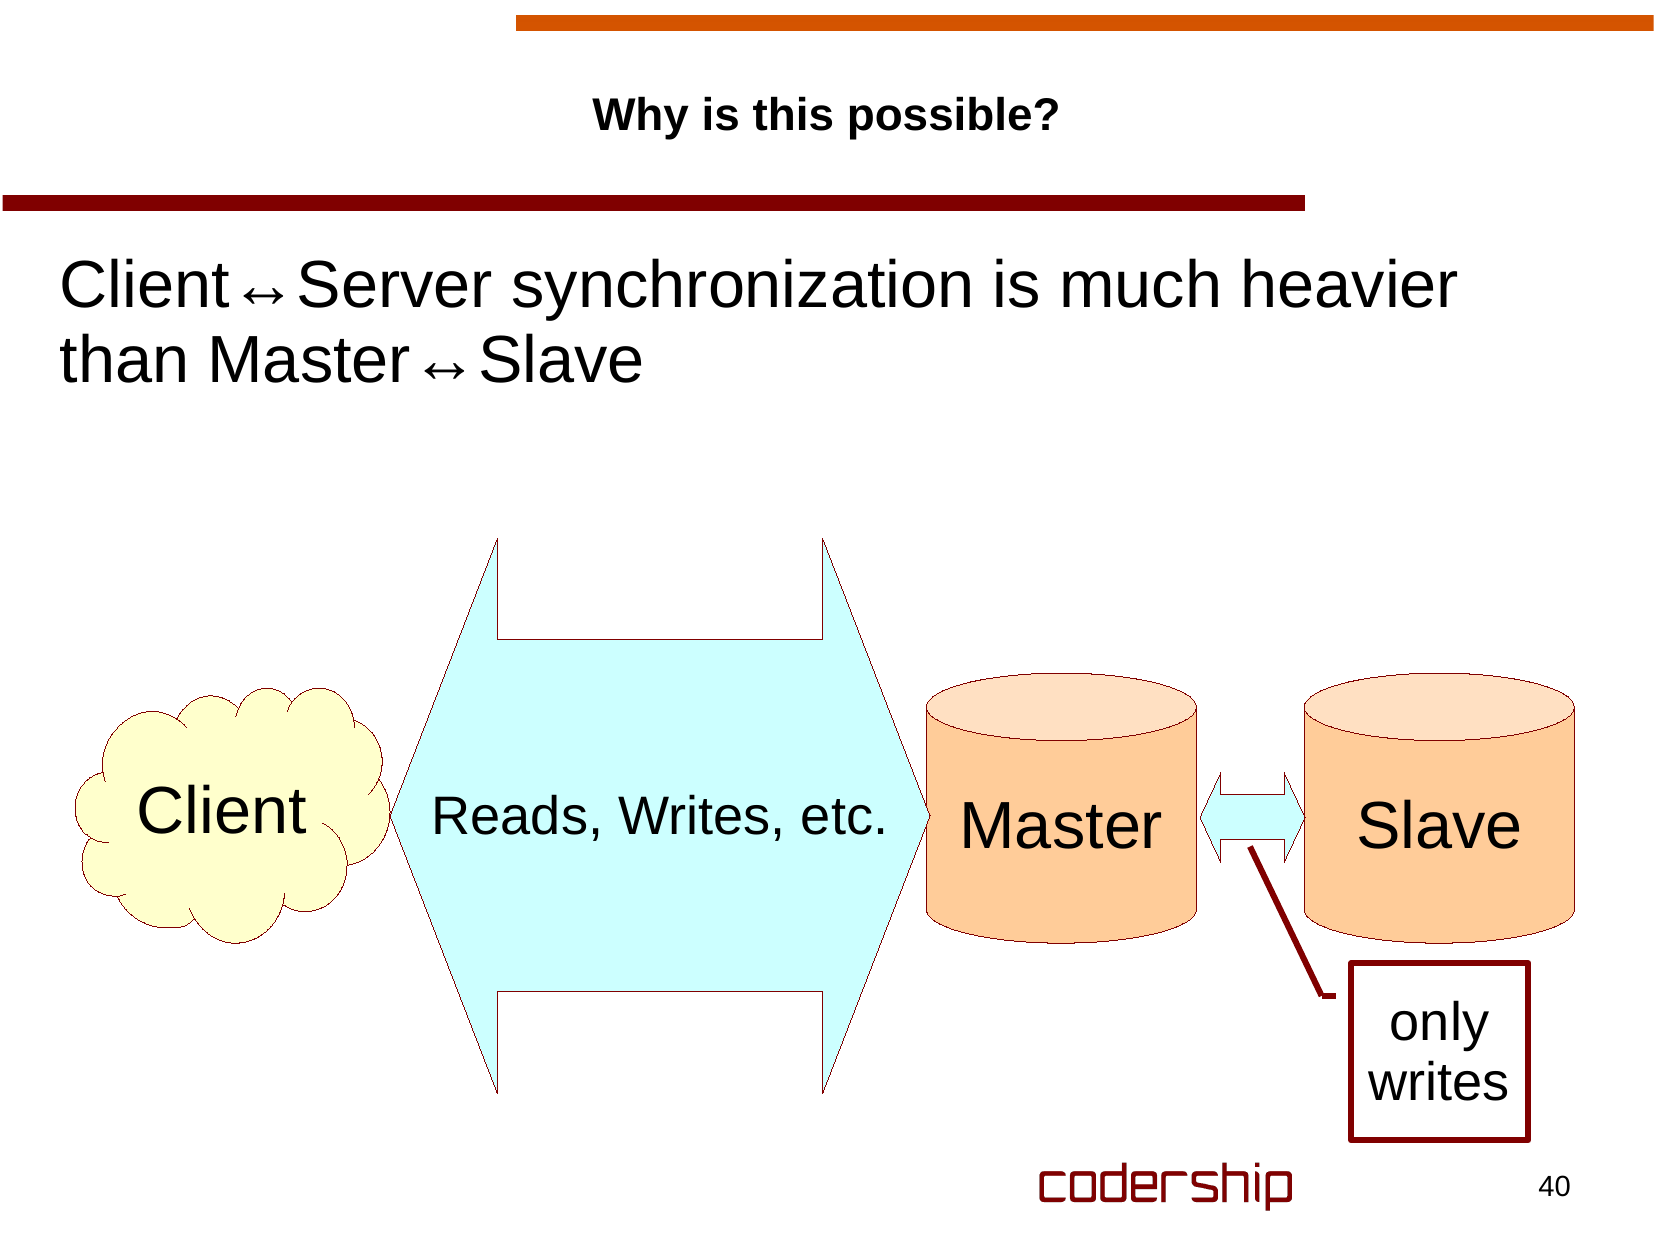

# Why is this possible?
Client↔Server synchronization is much heavier than Master↔Slave
Reads, Writes, etc.
Master
Slave
Client
only
writes
40